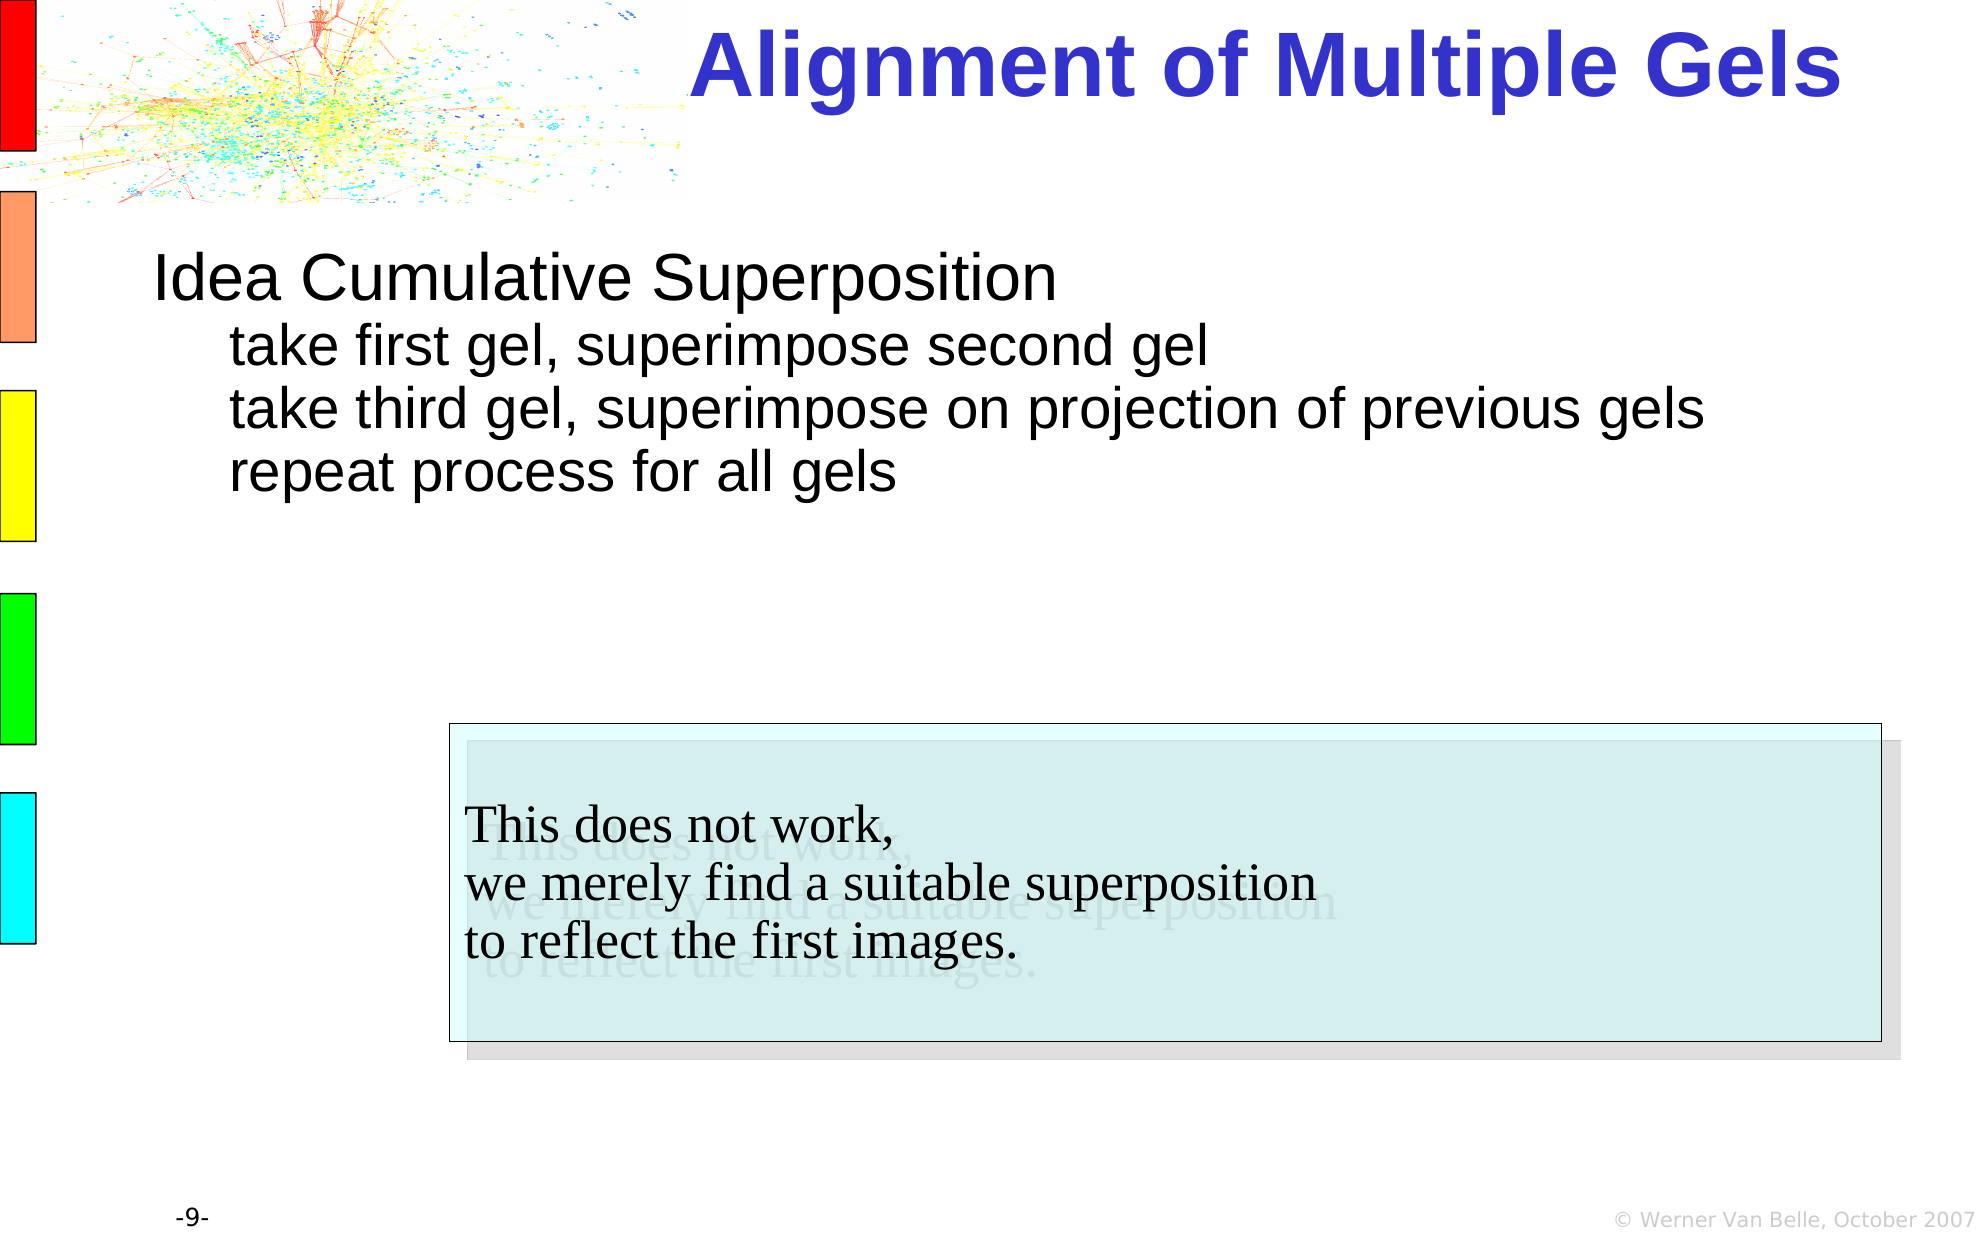

# Alignment of Multiple Gels
Idea Cumulative Superposition
take first gel, superimpose second gel
take third gel, superimpose on projection of previous gels
repeat process for all gels
This does not work,
we merely find a suitable superposition
to reflect the first images.